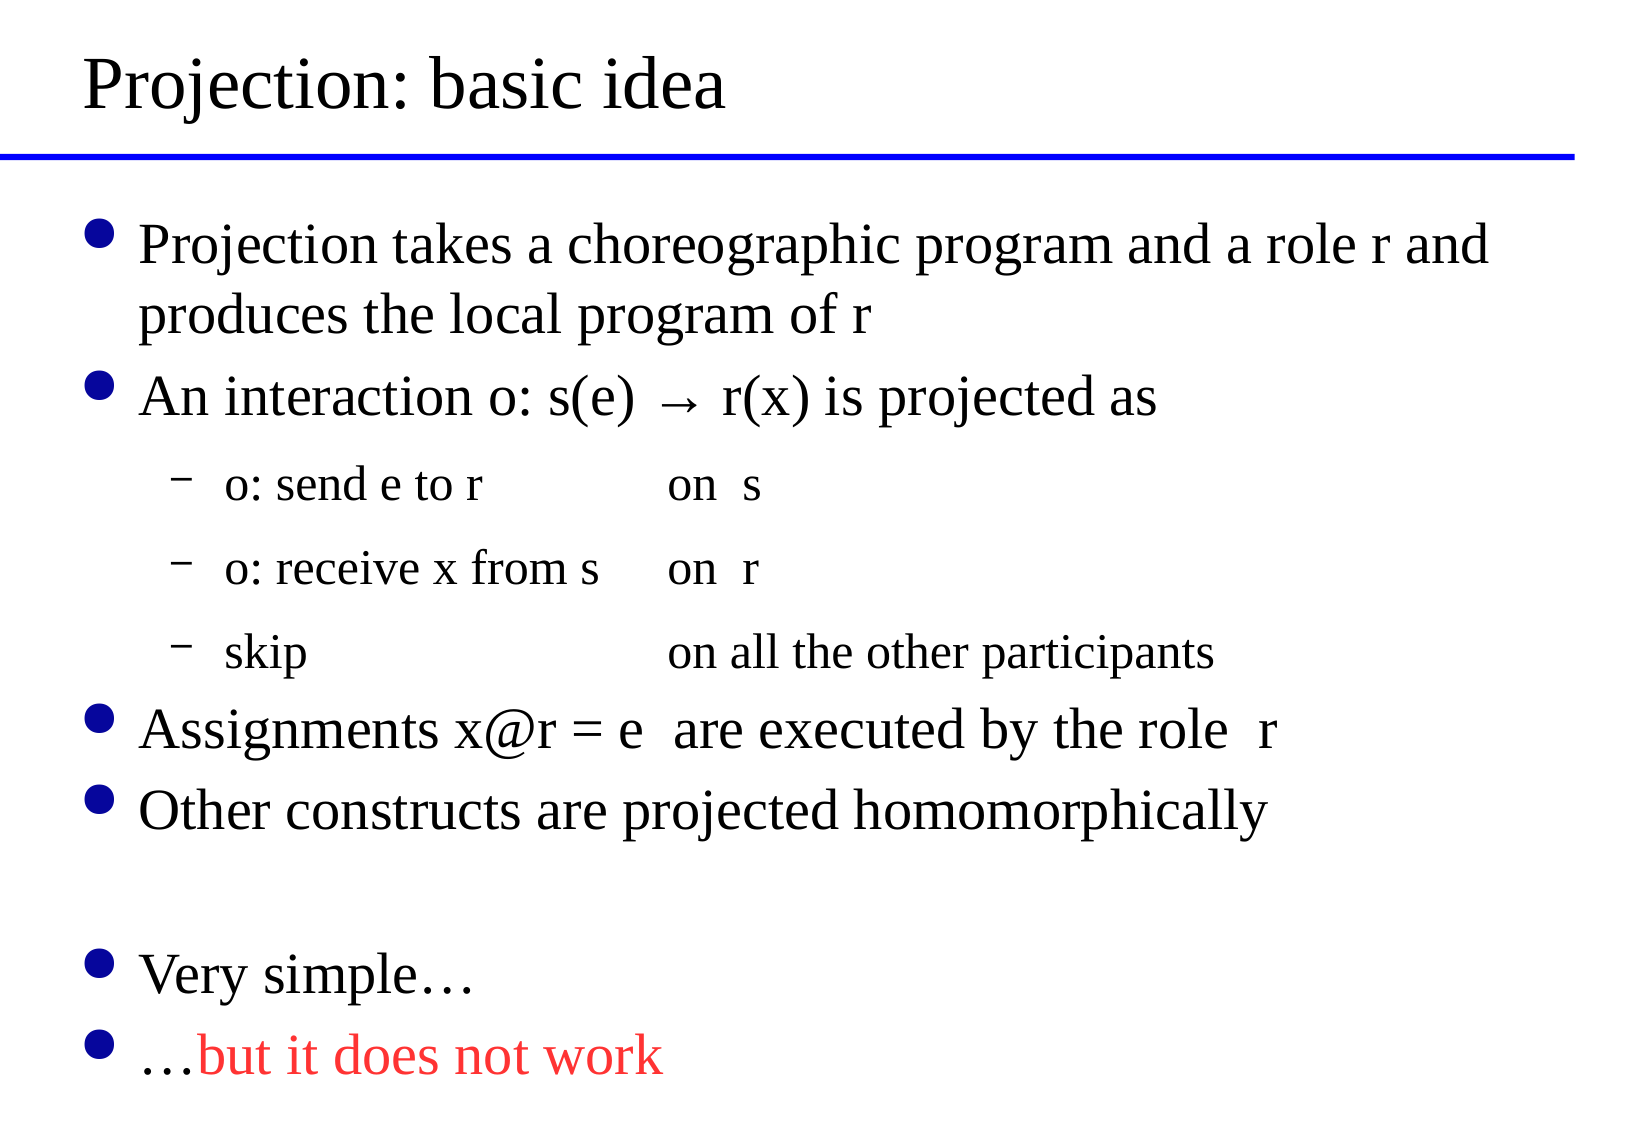

# Projection: basic idea
Projection takes a choreographic program and a role r and produces the local program of r
An interaction o: s(e) → r(x) is projected as
o: send e to r			on s
o: receive x from s	on r
skip 			on all the other participants
Assignments x@r = e are executed by the role r
Other constructs are projected homomorphically
Very simple…
…but it does not work